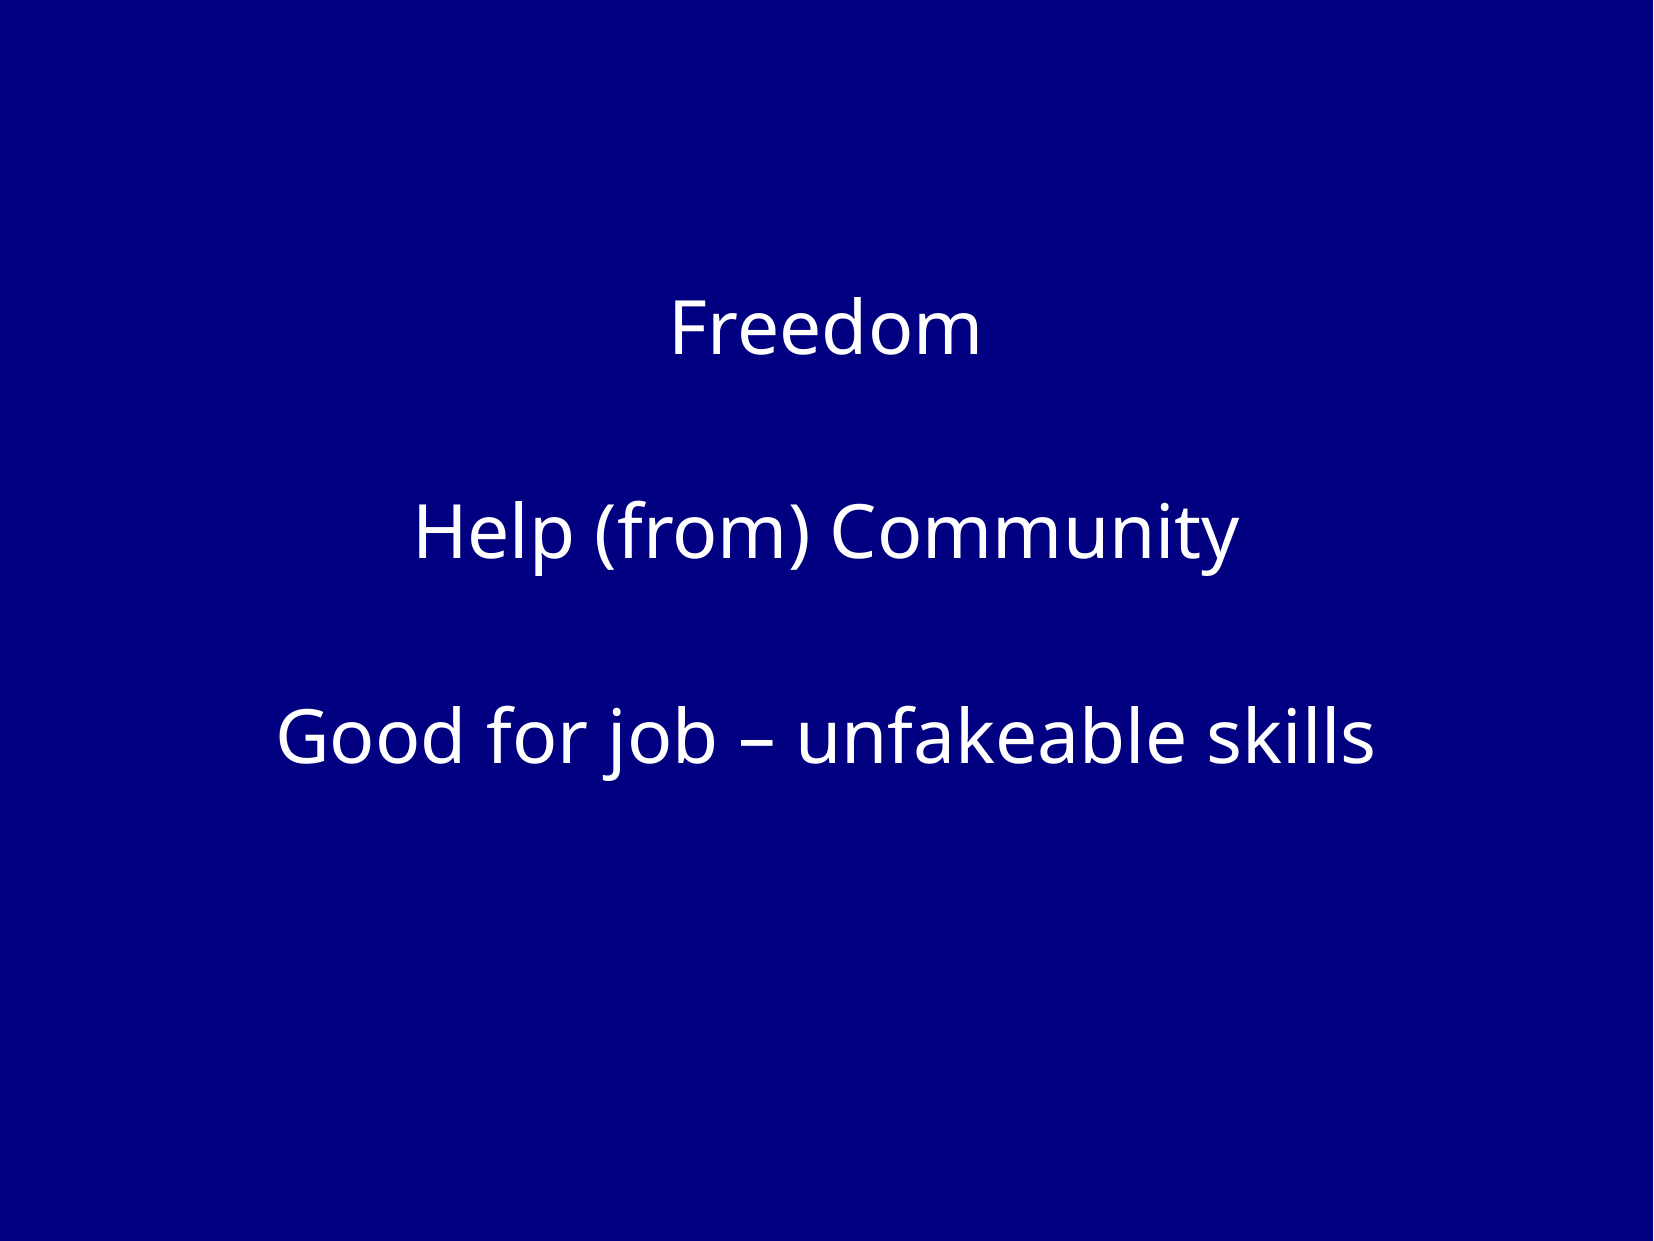

# Freedom
Help (from) Community
Good for job – unfakeable skills